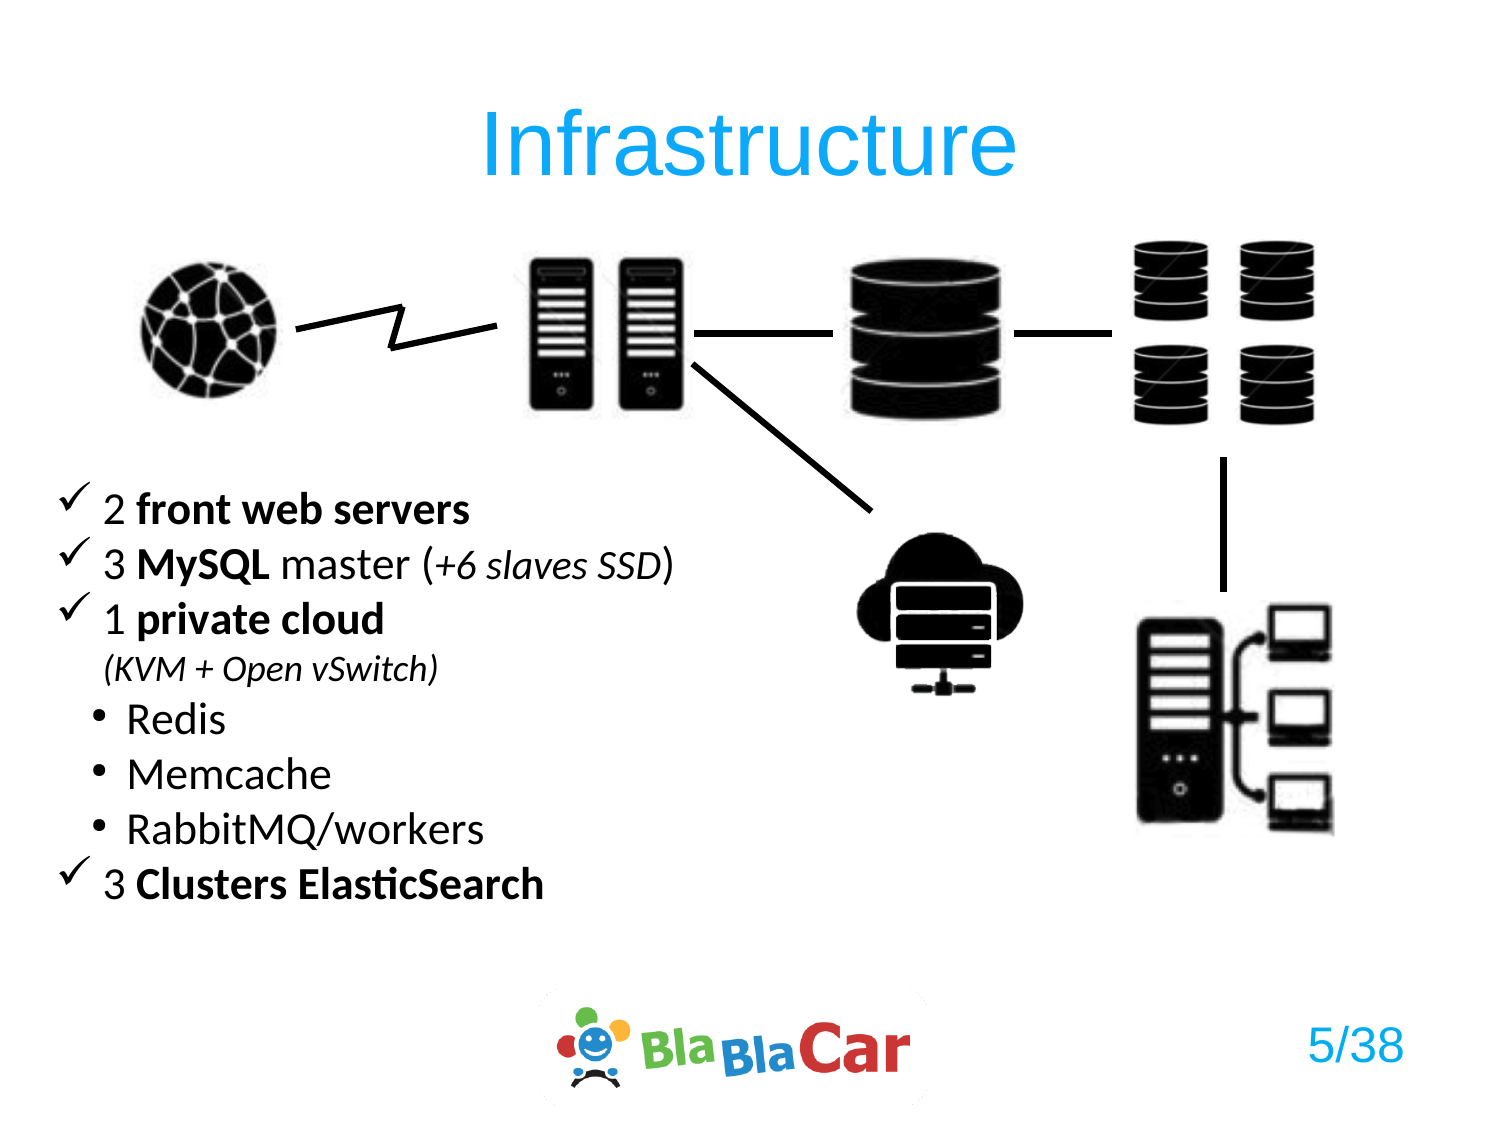

# Infrastructure
2 front web servers
3 MySQL master (+6 slaves SSD)
1 private cloud
(KVM + Open vSwitch)
Redis
Memcache
RabbitMQ/workers
3 Clusters ElasticSearch